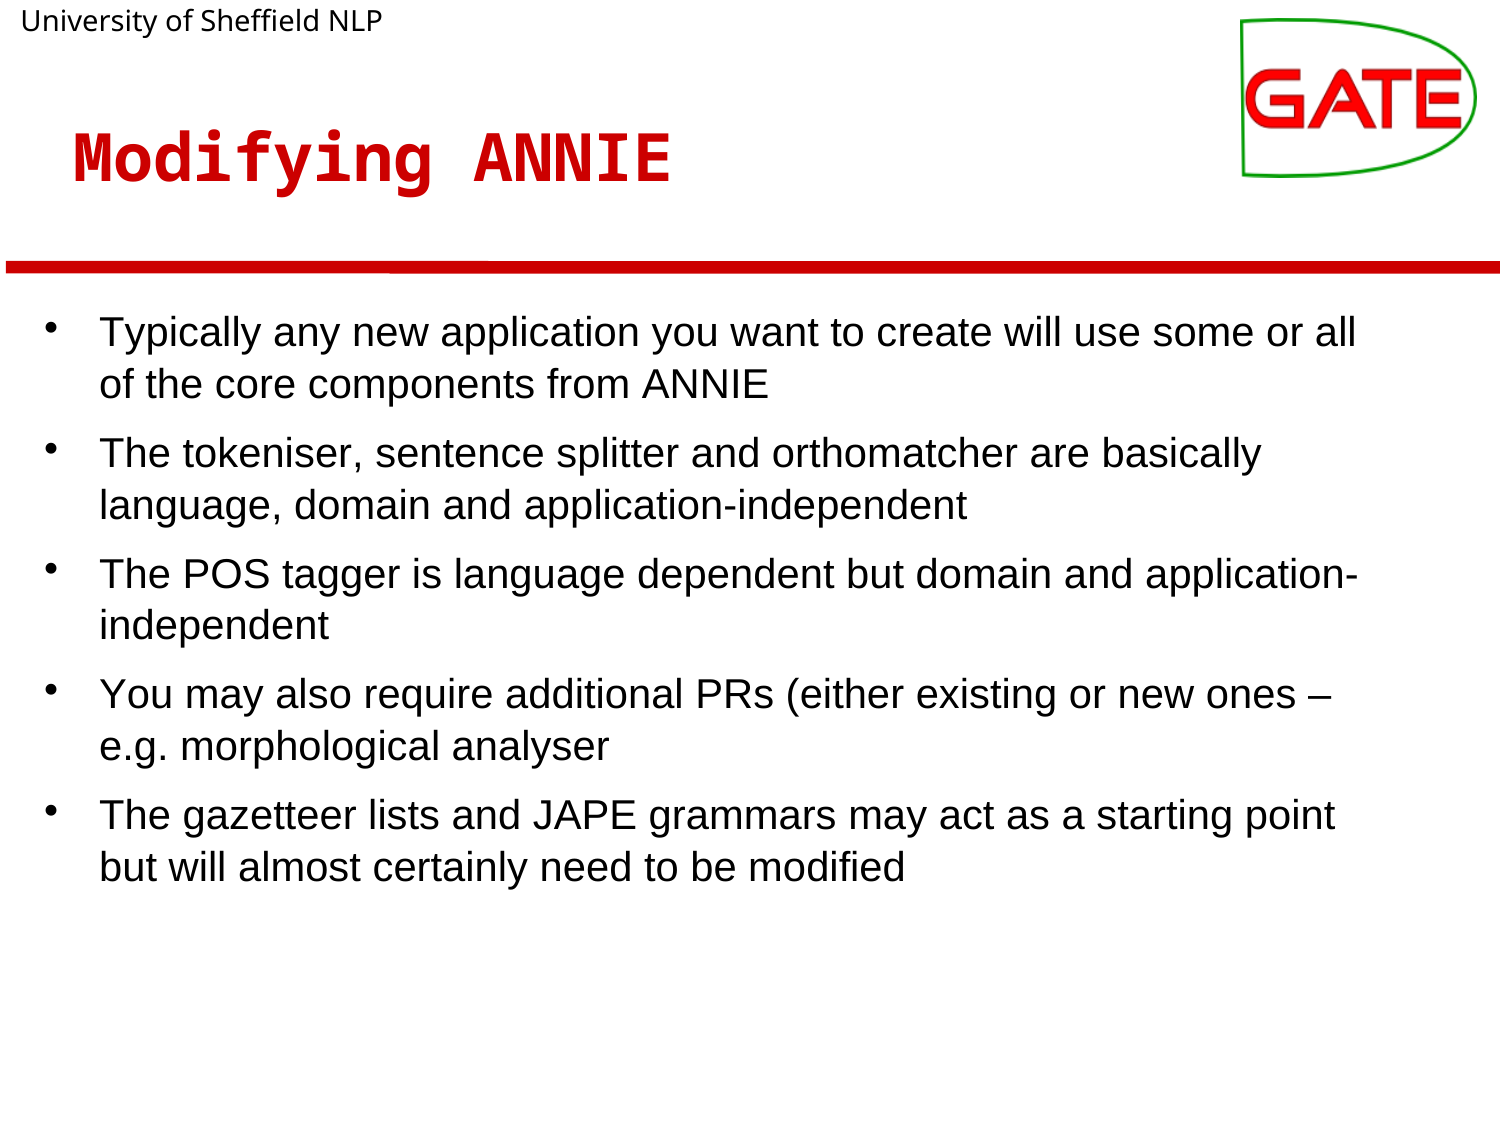

# Modifying ANNIE
Typically any new application you want to create will use some or all of the core components from ANNIE
The tokeniser, sentence splitter and orthomatcher are basically language, domain and application-independent
The POS tagger is language dependent but domain and application-independent
You may also require additional PRs (either existing or new ones – e.g. morphological analyser
The gazetteer lists and JAPE grammars may act as a starting point but will almost certainly need to be modified